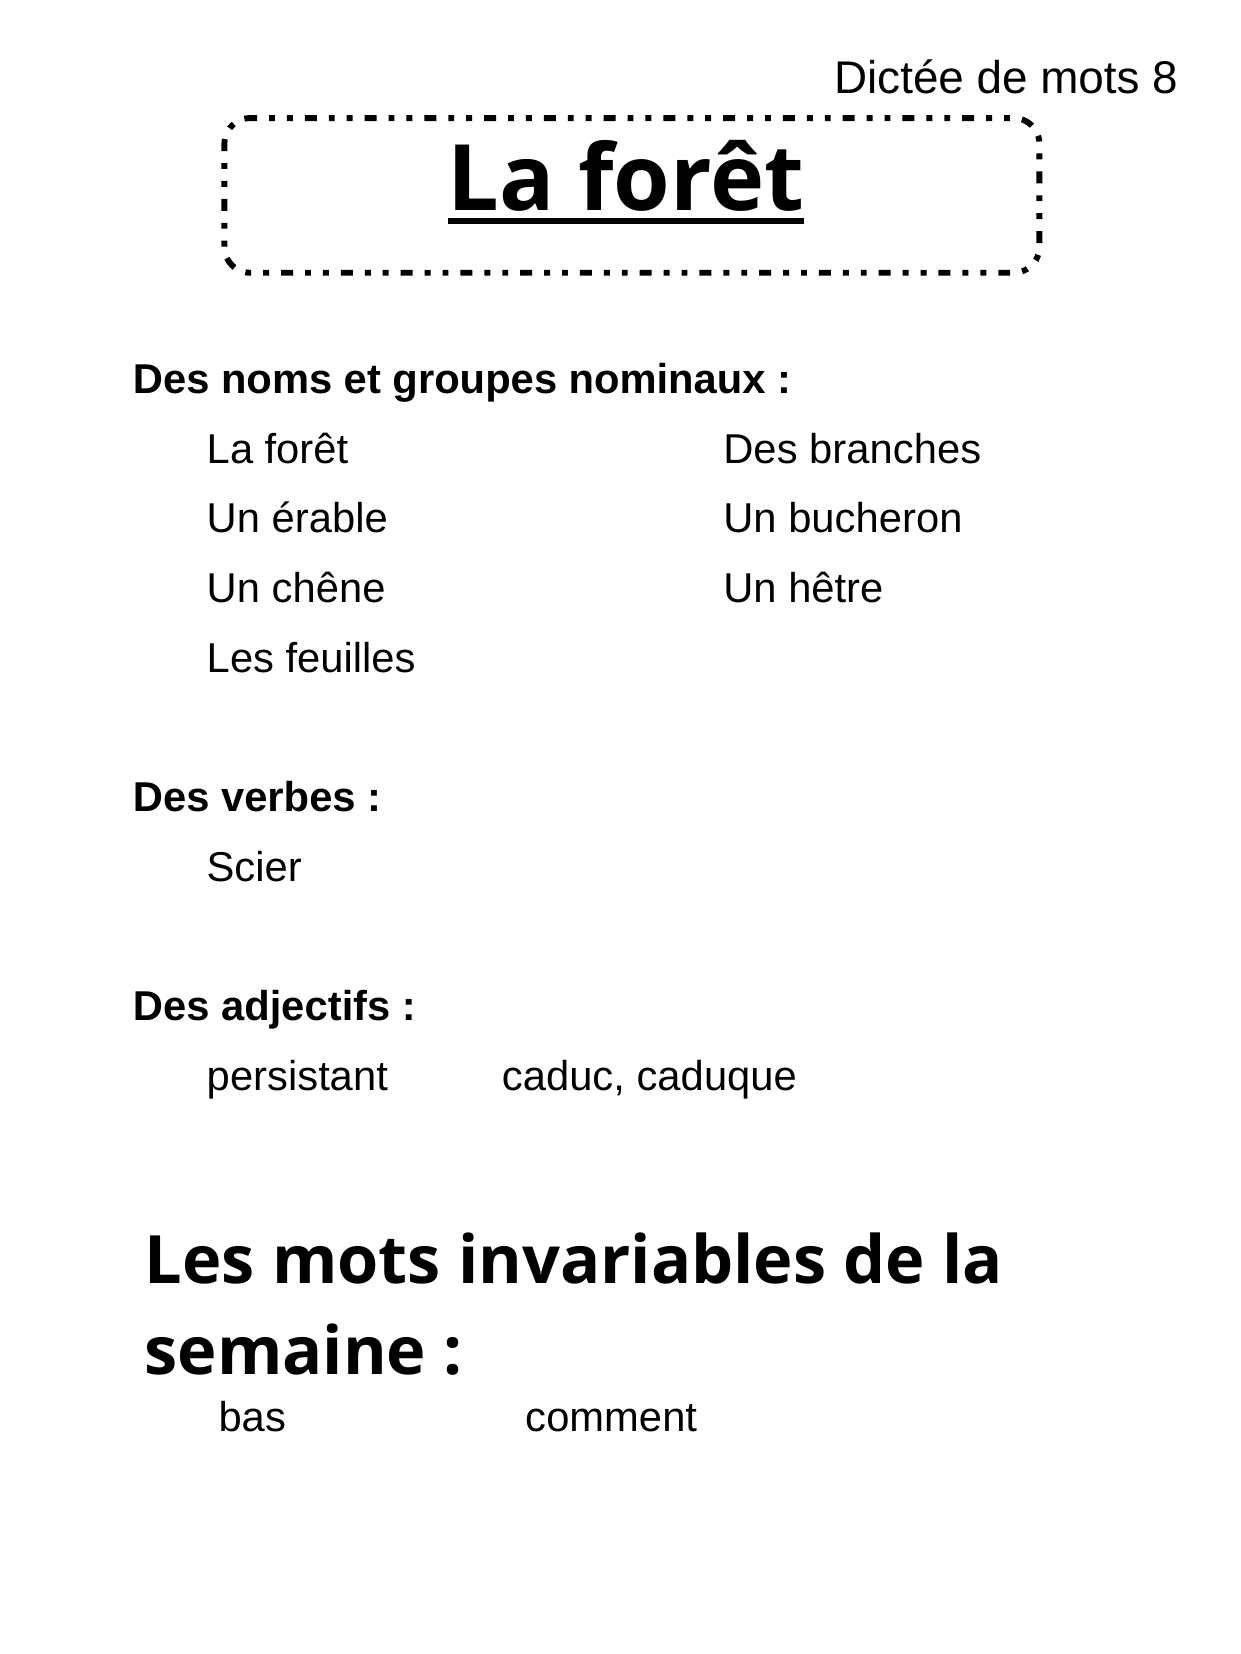

# Dictée de mots 8
La forêt
Des noms et groupes nominaux :
	La forêt						Des branches
	Un érable					Un bucheron
	Un chêne					Un hêtre
	Les feuilles
Des verbes :
	Scier
Des adjectifs :
	persistant		caduc, caduque
Les mots invariables de la semaine :
	bas				 comment